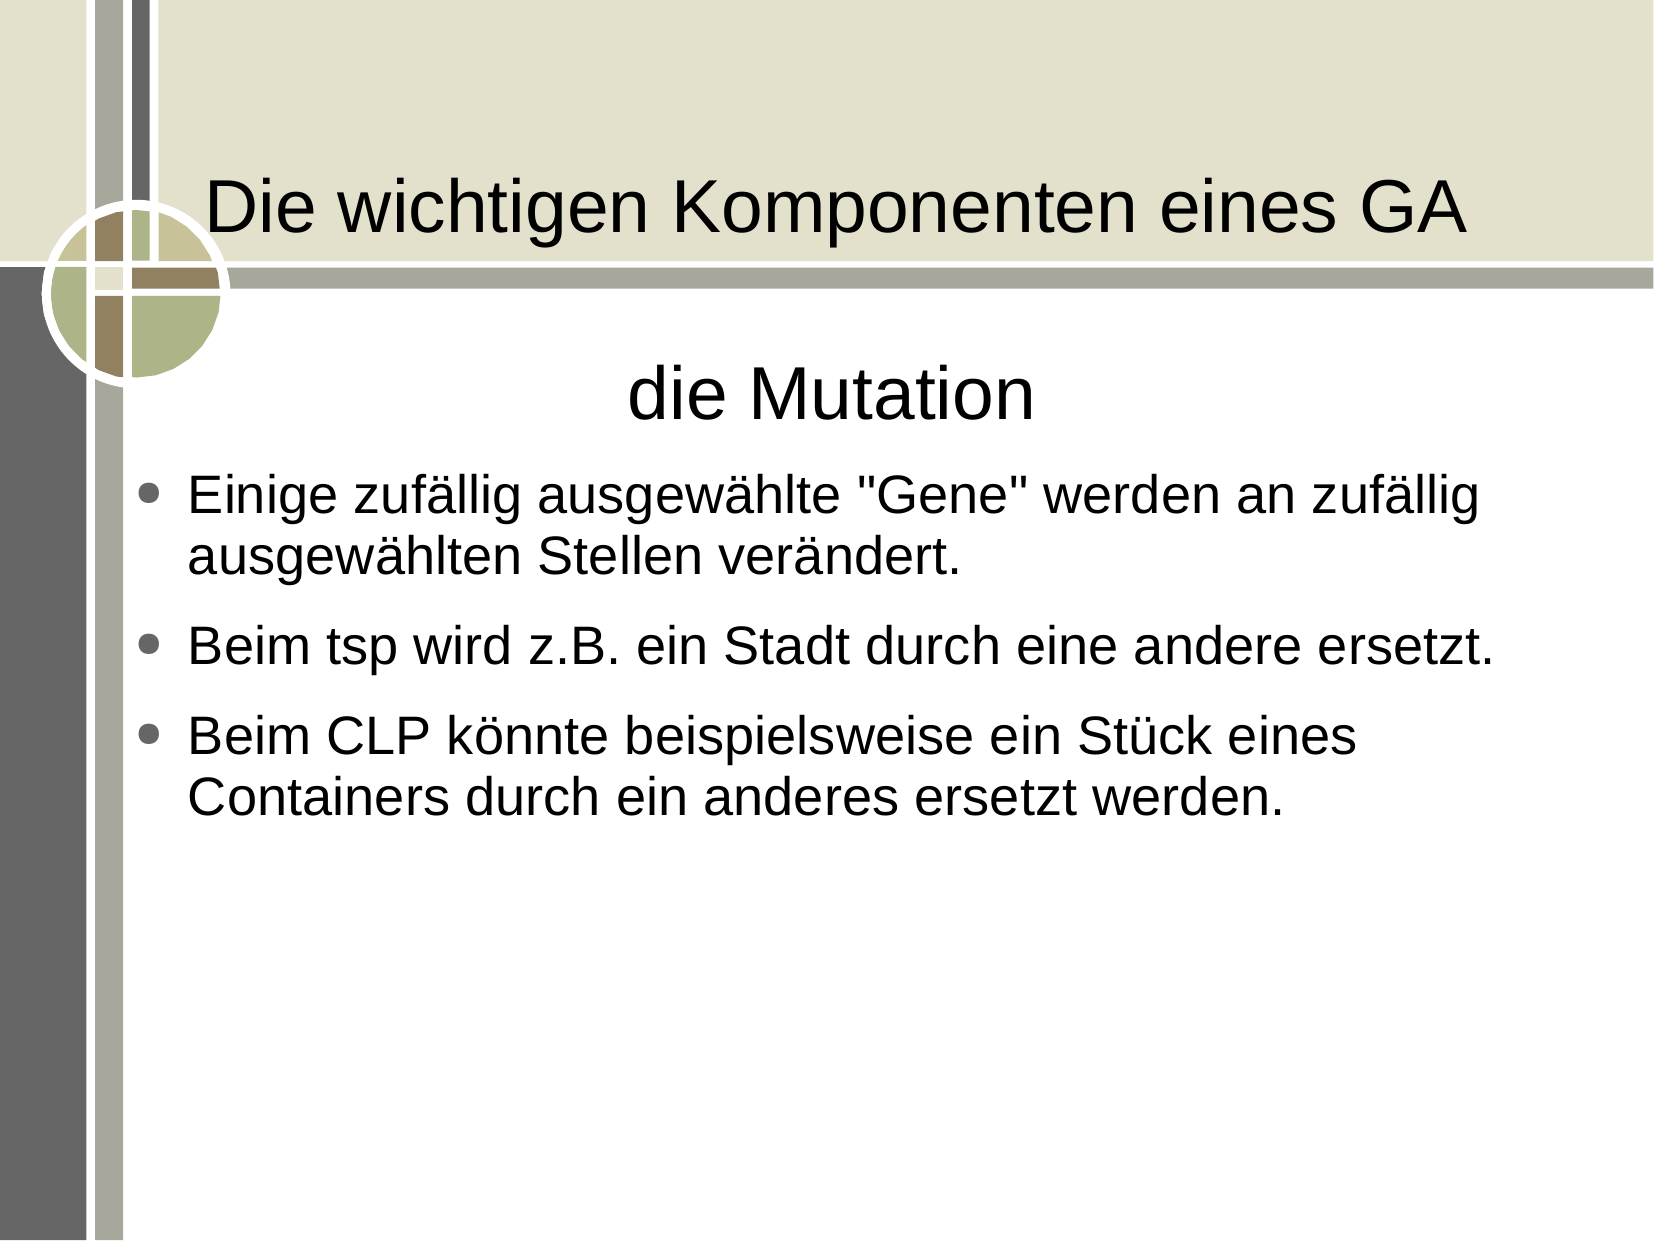

# Die wichtigen Komponenten eines GA
die Mutation
Einige zufällig ausgewählte "Gene" werden an zufällig ausgewählten Stellen verändert.
Beim tsp wird z.B. ein Stadt durch eine andere ersetzt.
Beim CLP könnte beispielsweise ein Stück eines Containers durch ein anderes ersetzt werden.